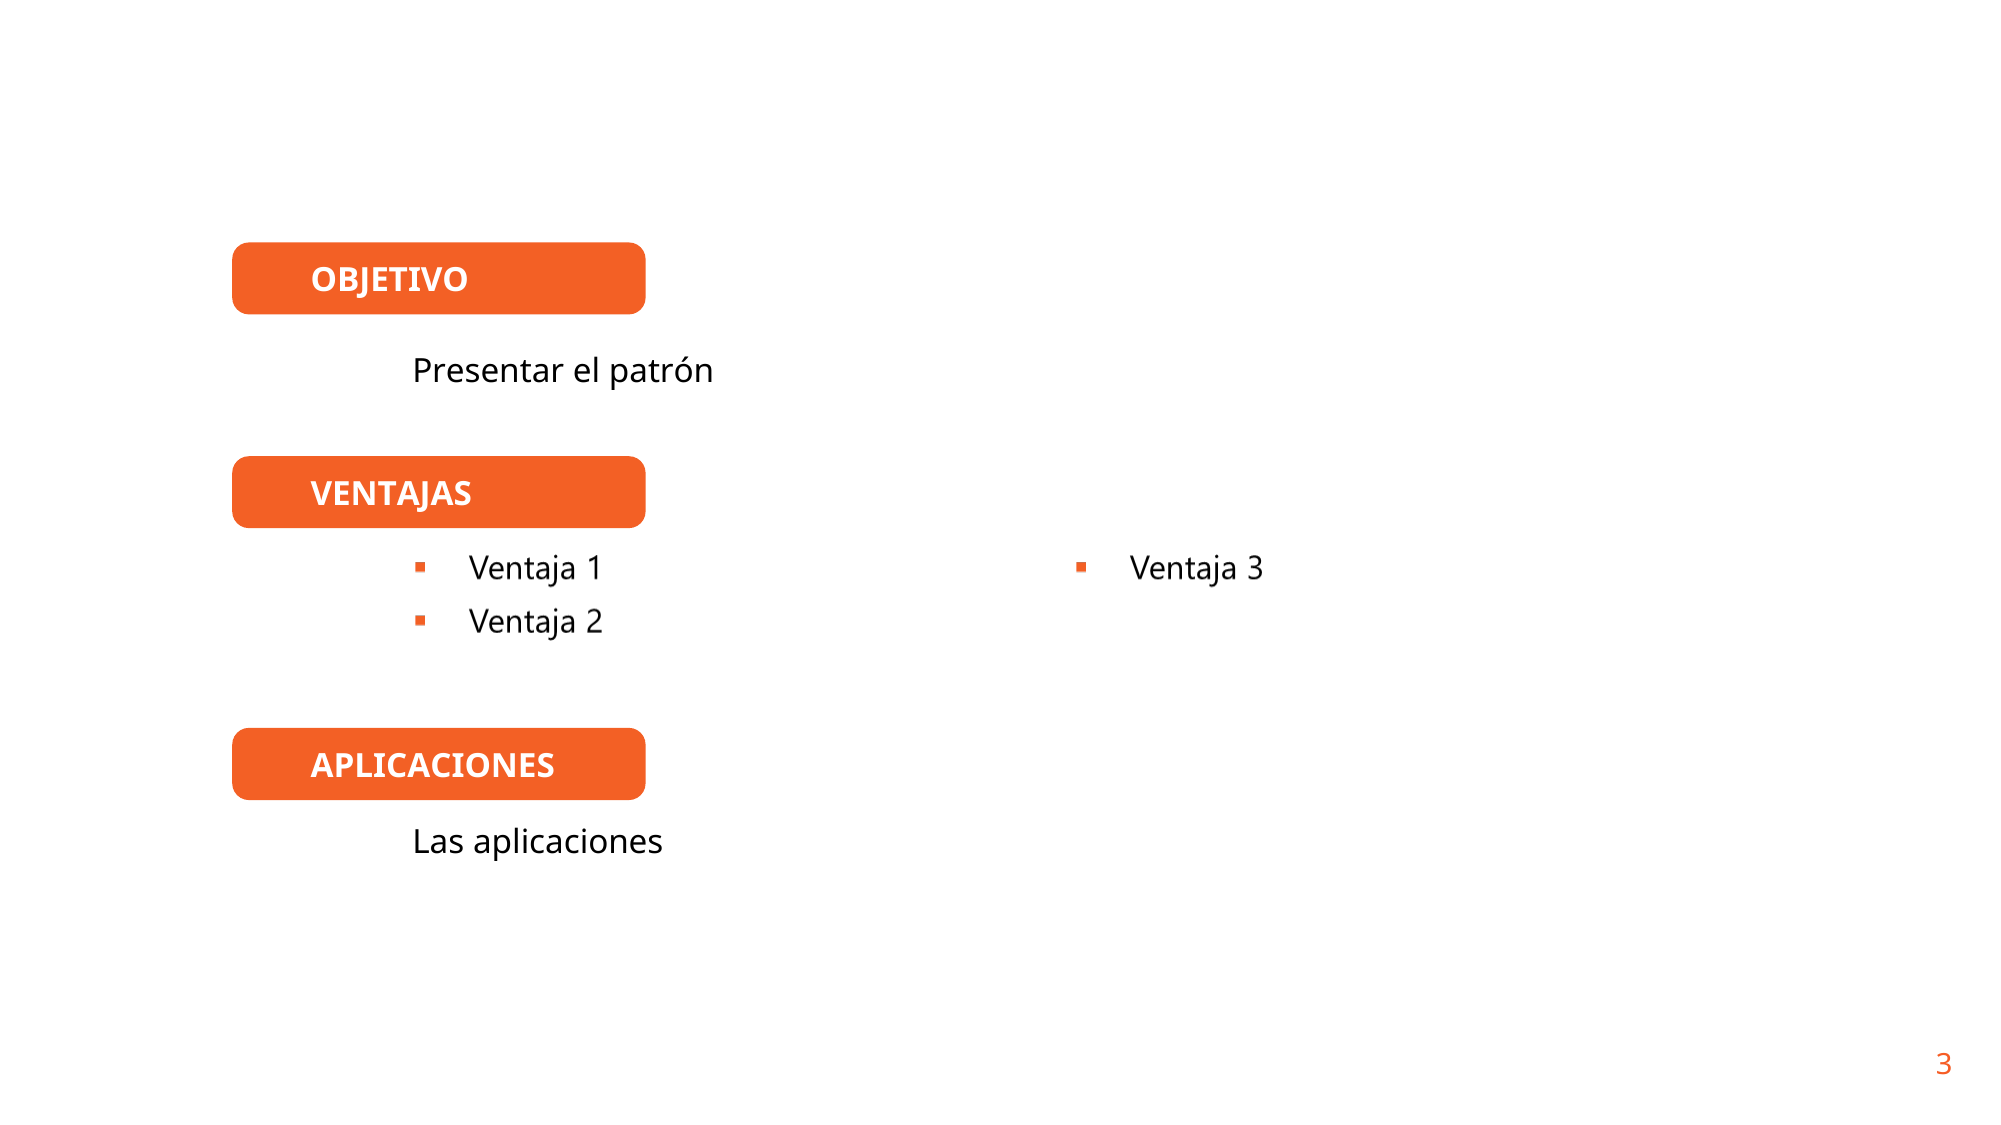

#
OBJETIVO
Presentar el patrón
VENTAJAS
APLICACIONES
Las aplicaciones